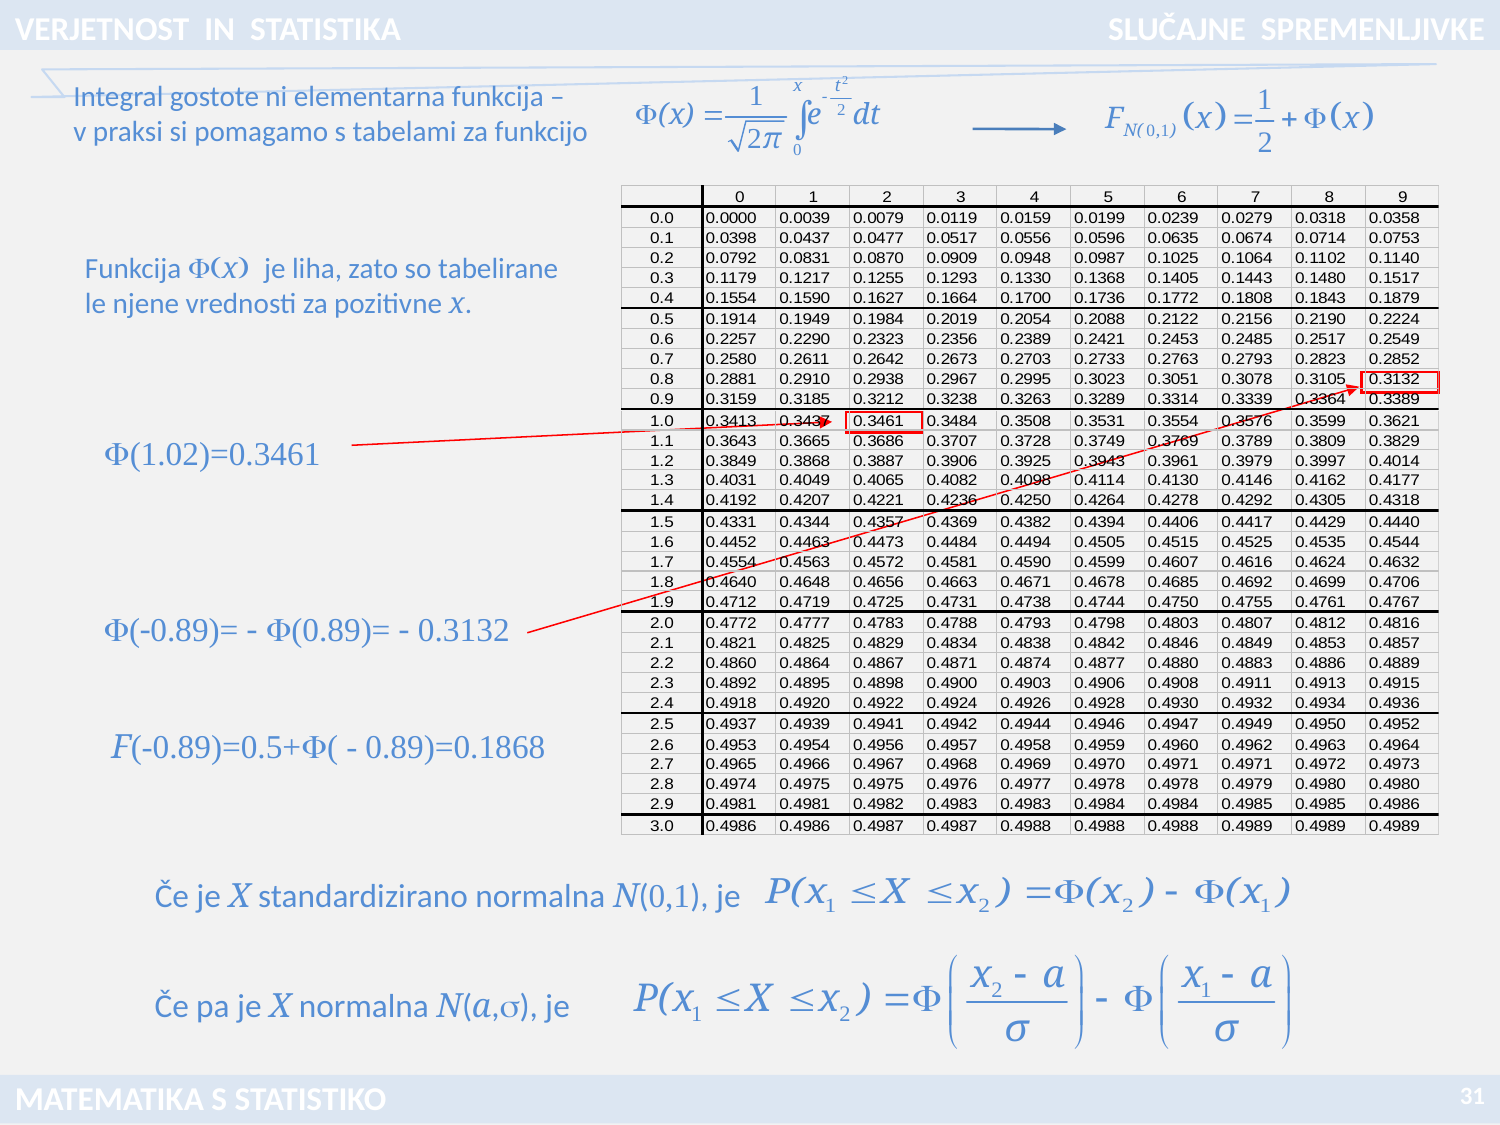

VERJETNOST IN STATISTIKA
SLUČAJNE SPREMENLJIVKE
Integral gostote ni elementarna funkcija – v praksi si pomagamo s tabelami za funkcijo
Funkcija F(x) je liha, zato so tabelirane le njene vrednosti za pozitivne x.
 (-0.89)= - (0.89)= - 0.3132
 (1.02)=0.3461
F(-0.89)=0.5+( - 0.89)=0.1868
Če je X standardizirano normalna N(0,1), je
Če pa je X normalna N(a,s), je
MATEMATIKA S STATISTIKO